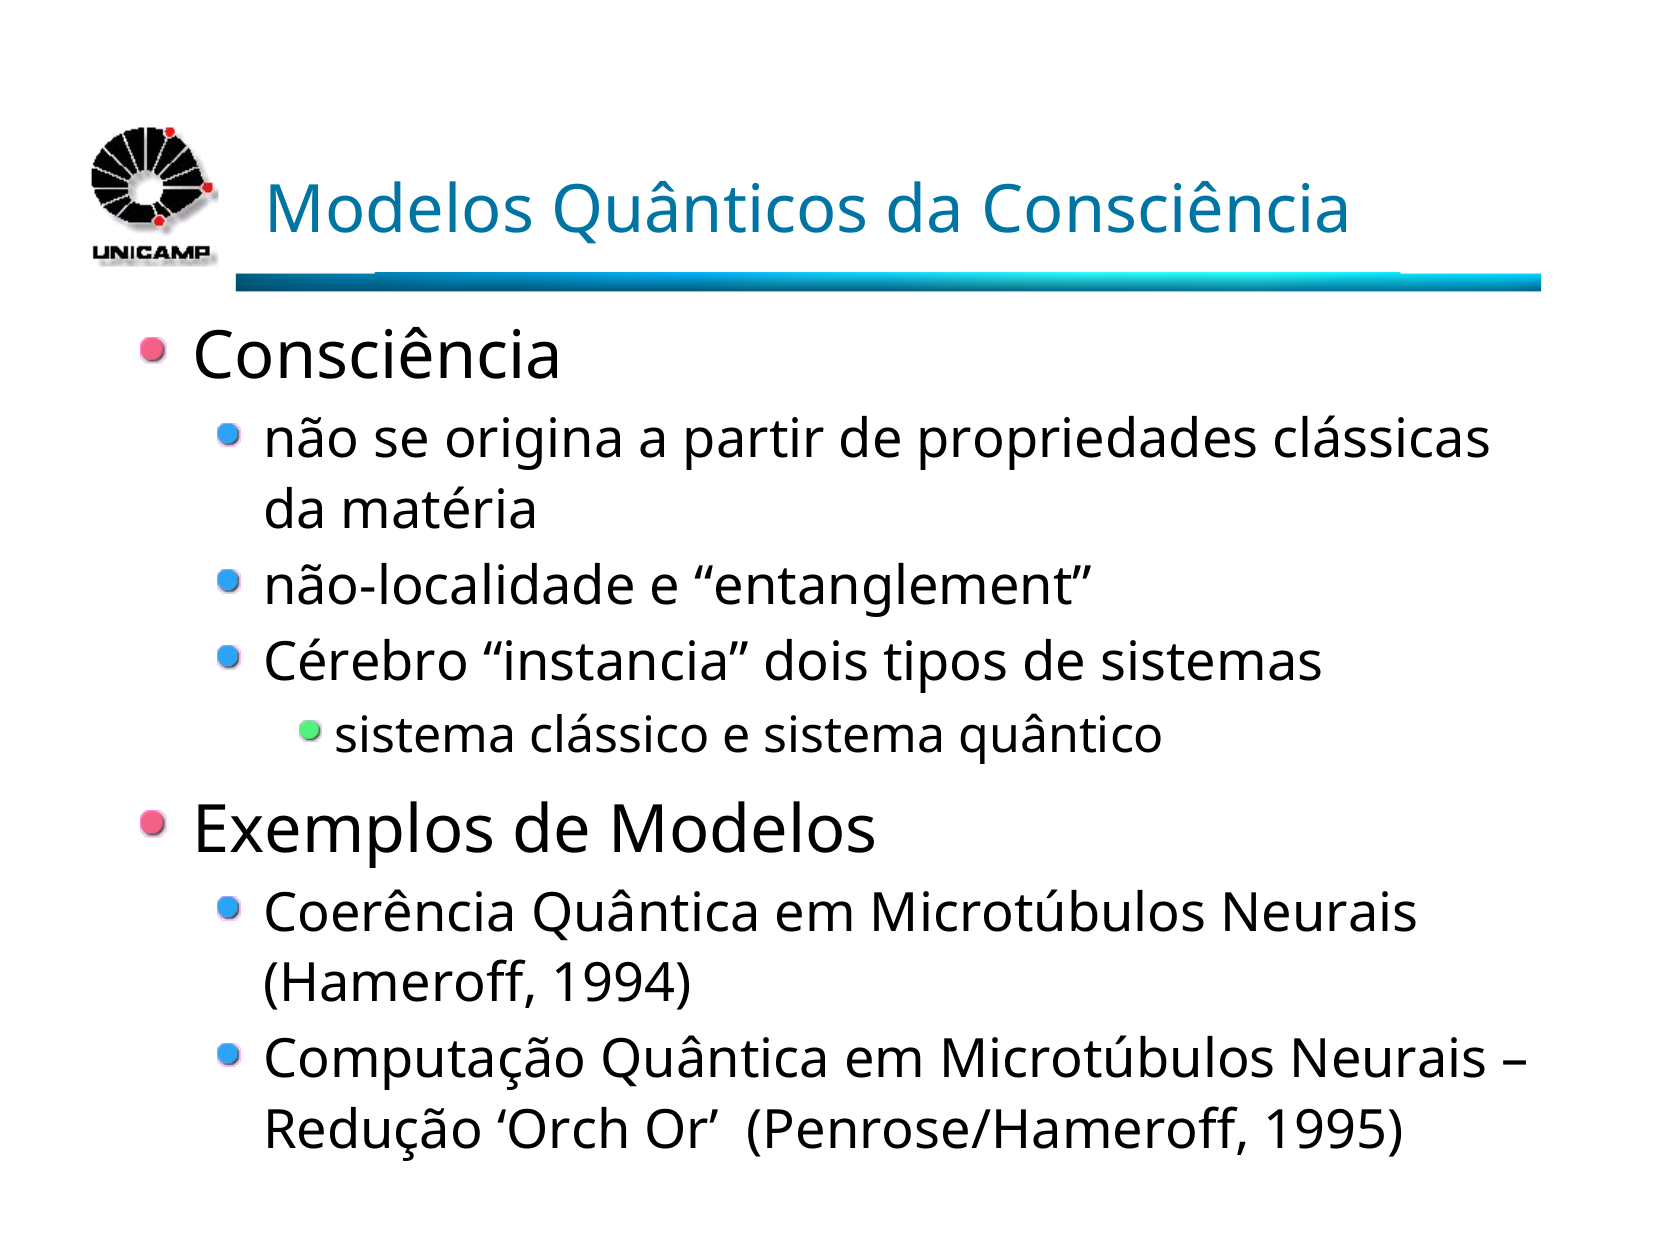

# Modelos Quânticos da Consciência
Consciência
não se origina a partir de propriedades clássicas da matéria
não-localidade e “entanglement”
Cérebro “instancia” dois tipos de sistemas
sistema clássico e sistema quântico
Exemplos de Modelos
Coerência Quântica em Microtúbulos Neurais (Hameroff, 1994)
Computação Quântica em Microtúbulos Neurais – Redução ‘Orch Or’ (Penrose/Hameroff, 1995)